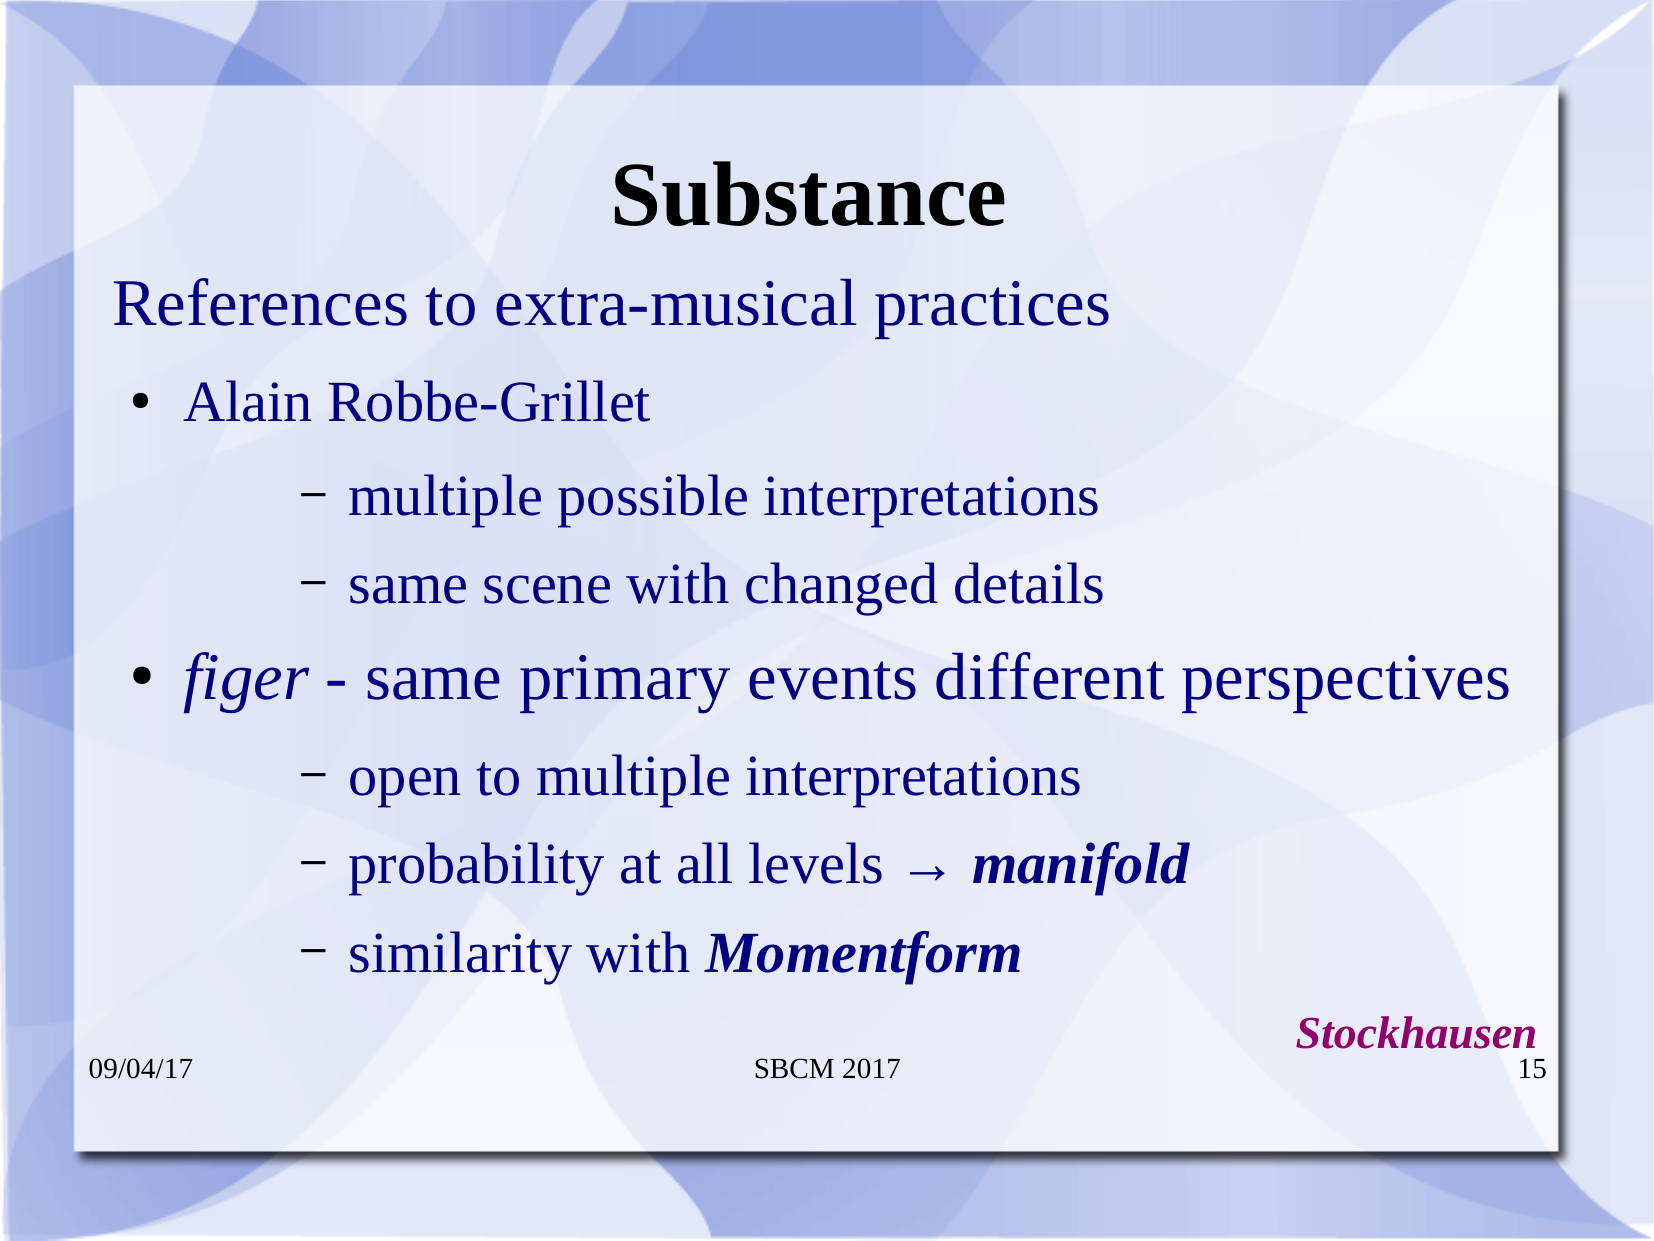

# Substance
References to extra-musical practices
Alain Robbe-Grillet
multiple possible interpretations
same scene with changed details
figer - same primary events different perspectives
open to multiple interpretations
probability at all levels → manifold
similarity with Momentform
Stockhausen
09/04/17
SBCM 2017
15